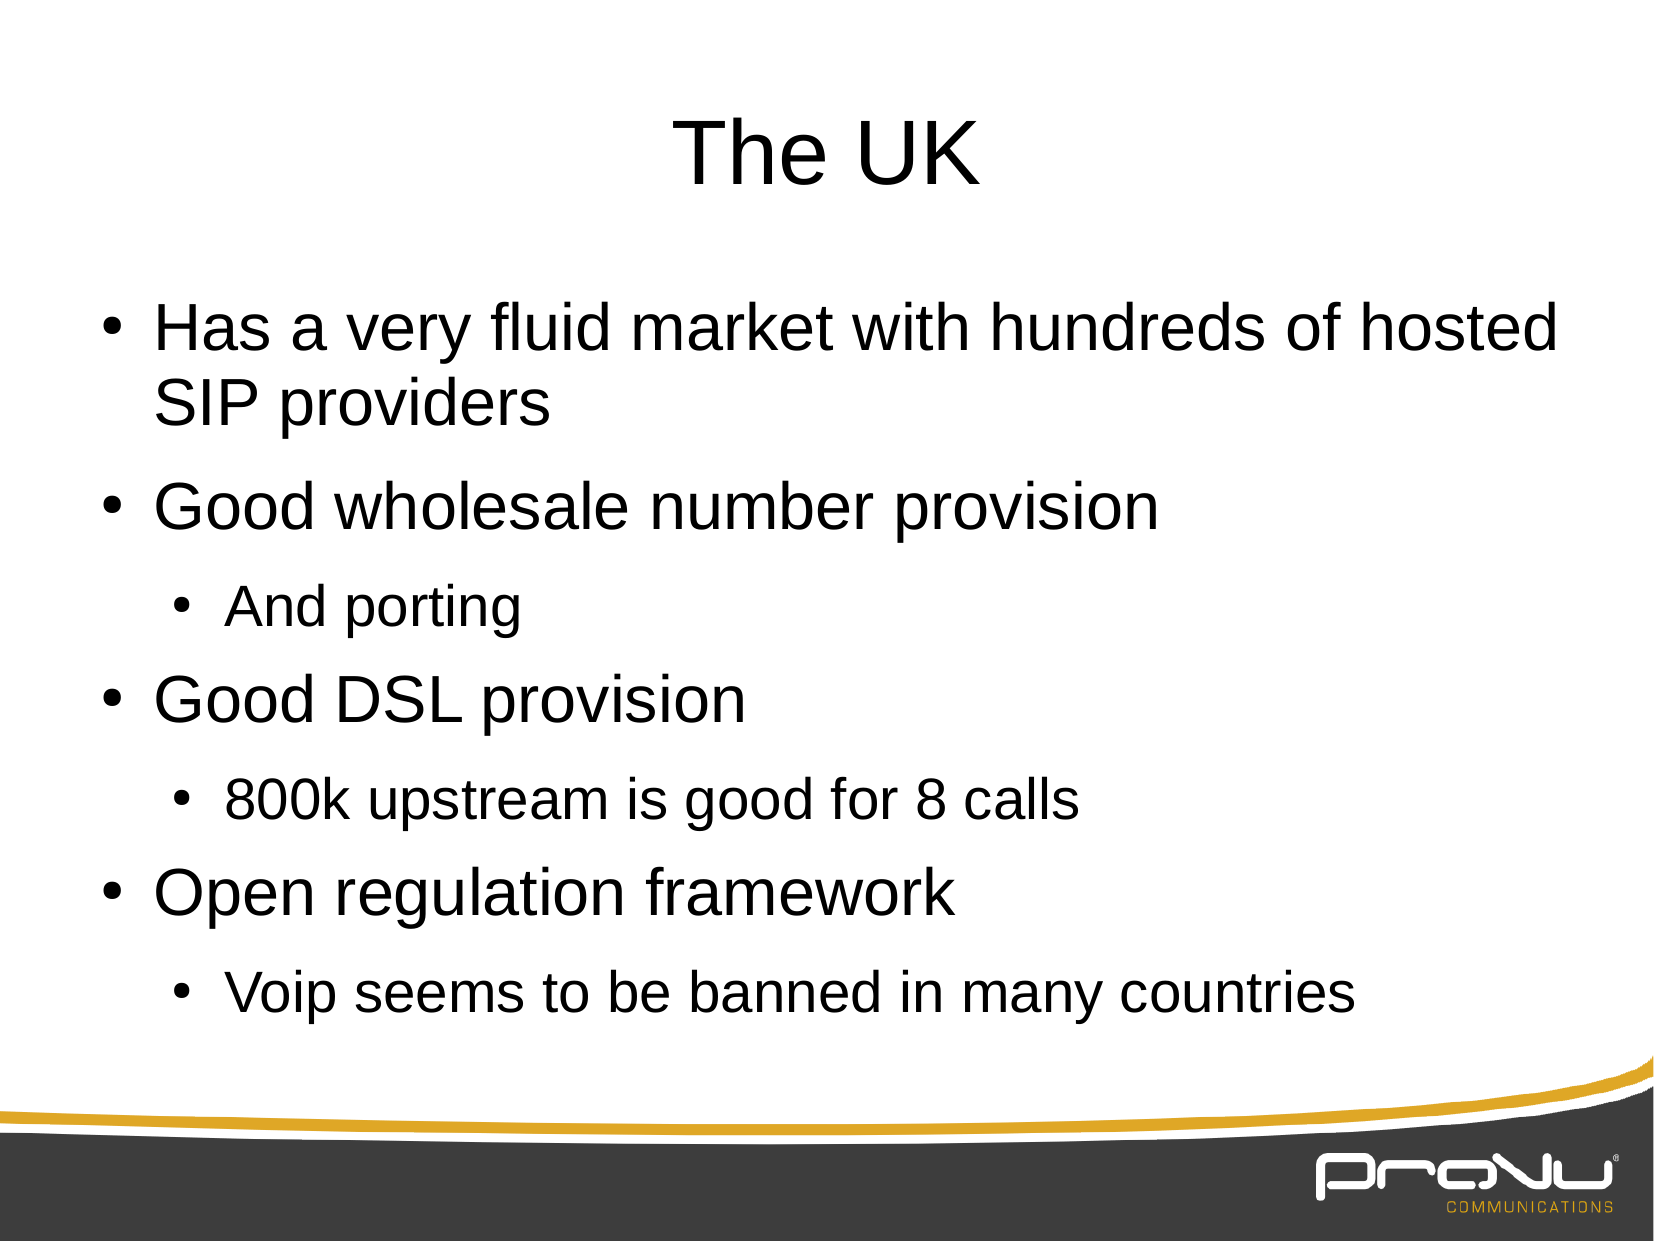

# The UK
Has a very fluid market with hundreds of hosted SIP providers
Good wholesale number provision
And porting
Good DSL provision
800k upstream is good for 8 calls
Open regulation framework
Voip seems to be banned in many countries